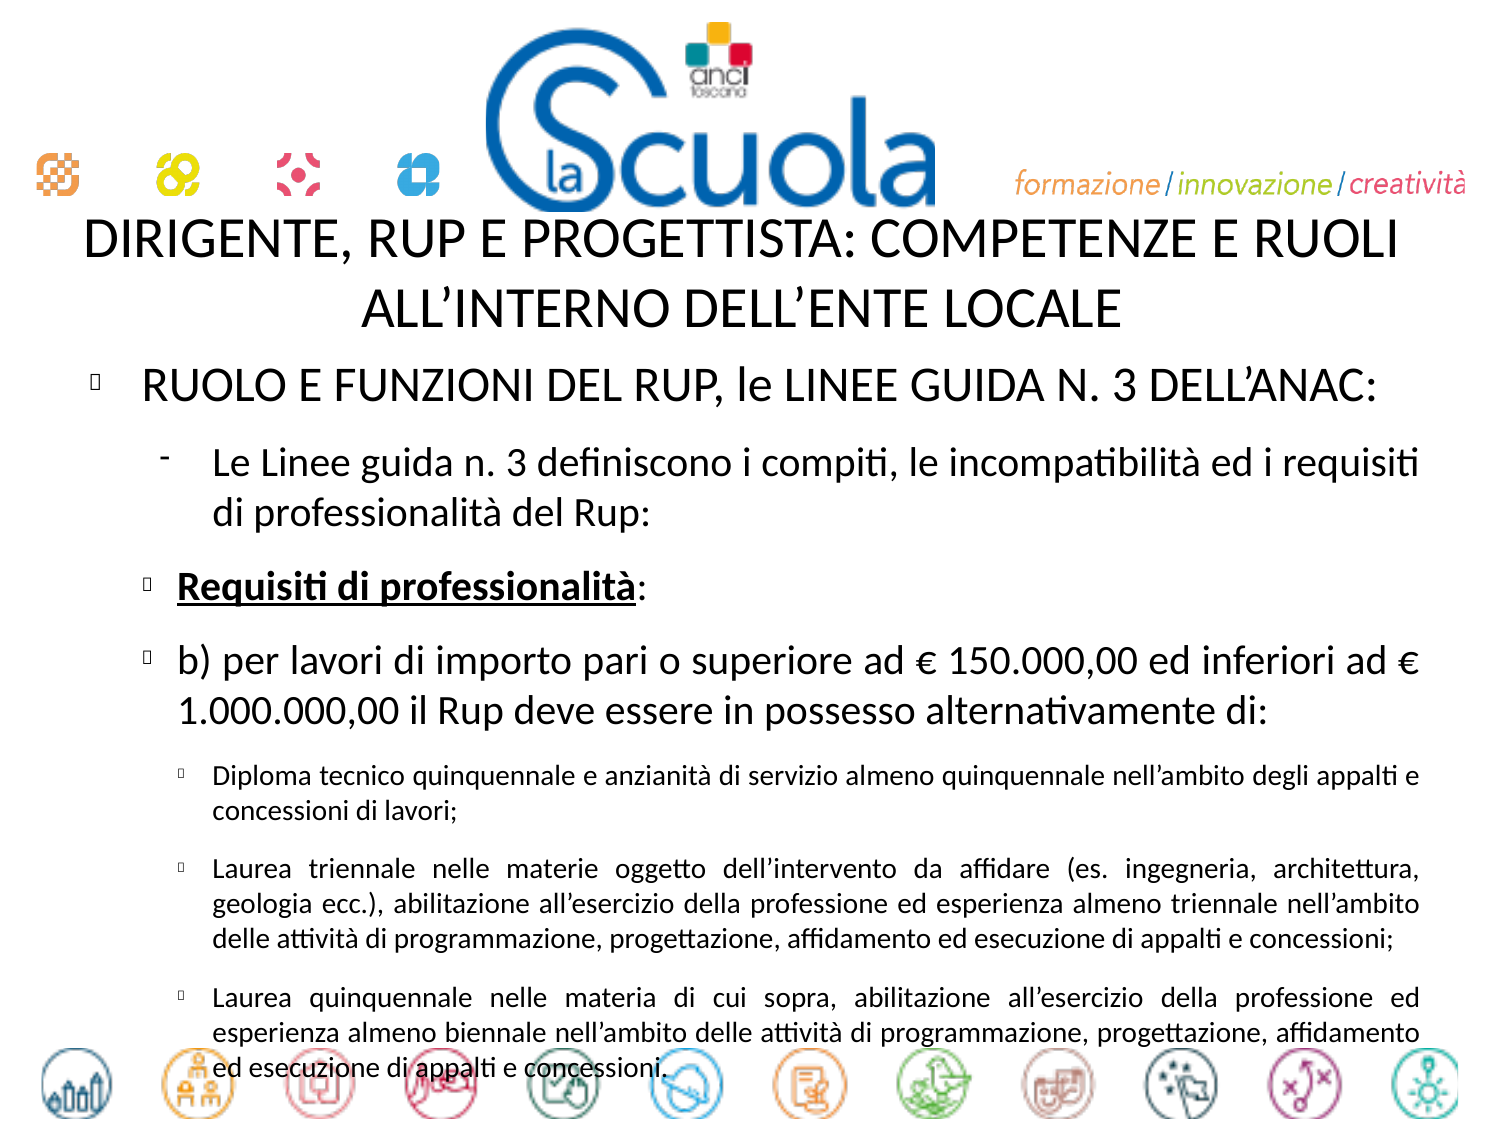

DIRIGENTE, RUP E PROGETTISTA: COMPETENZE E RUOLI ALL’INTERNO DELL’ENTE LOCALE
RUOLO E FUNZIONI DEL RUP, le LINEE GUIDA N. 3 DELL’ANAC:
Le Linee guida n. 3 definiscono i compiti, le incompatibilità ed i requisiti di professionalità del Rup:
Requisiti di professionalità:
b) per lavori di importo pari o superiore ad € 150.000,00 ed inferiori ad € 1.000.000,00 il Rup deve essere in possesso alternativamente di:
Diploma tecnico quinquennale e anzianità di servizio almeno quinquennale nell’ambito degli appalti e concessioni di lavori;
Laurea triennale nelle materie oggetto dell’intervento da affidare (es. ingegneria, architettura, geologia ecc.), abilitazione all’esercizio della professione ed esperienza almeno triennale nell’ambito delle attività di programmazione, progettazione, affidamento ed esecuzione di appalti e concessioni;
Laurea quinquennale nelle materia di cui sopra, abilitazione all’esercizio della professione ed esperienza almeno biennale nell’ambito delle attività di programmazione, progettazione, affidamento ed esecuzione di appalti e concessioni.